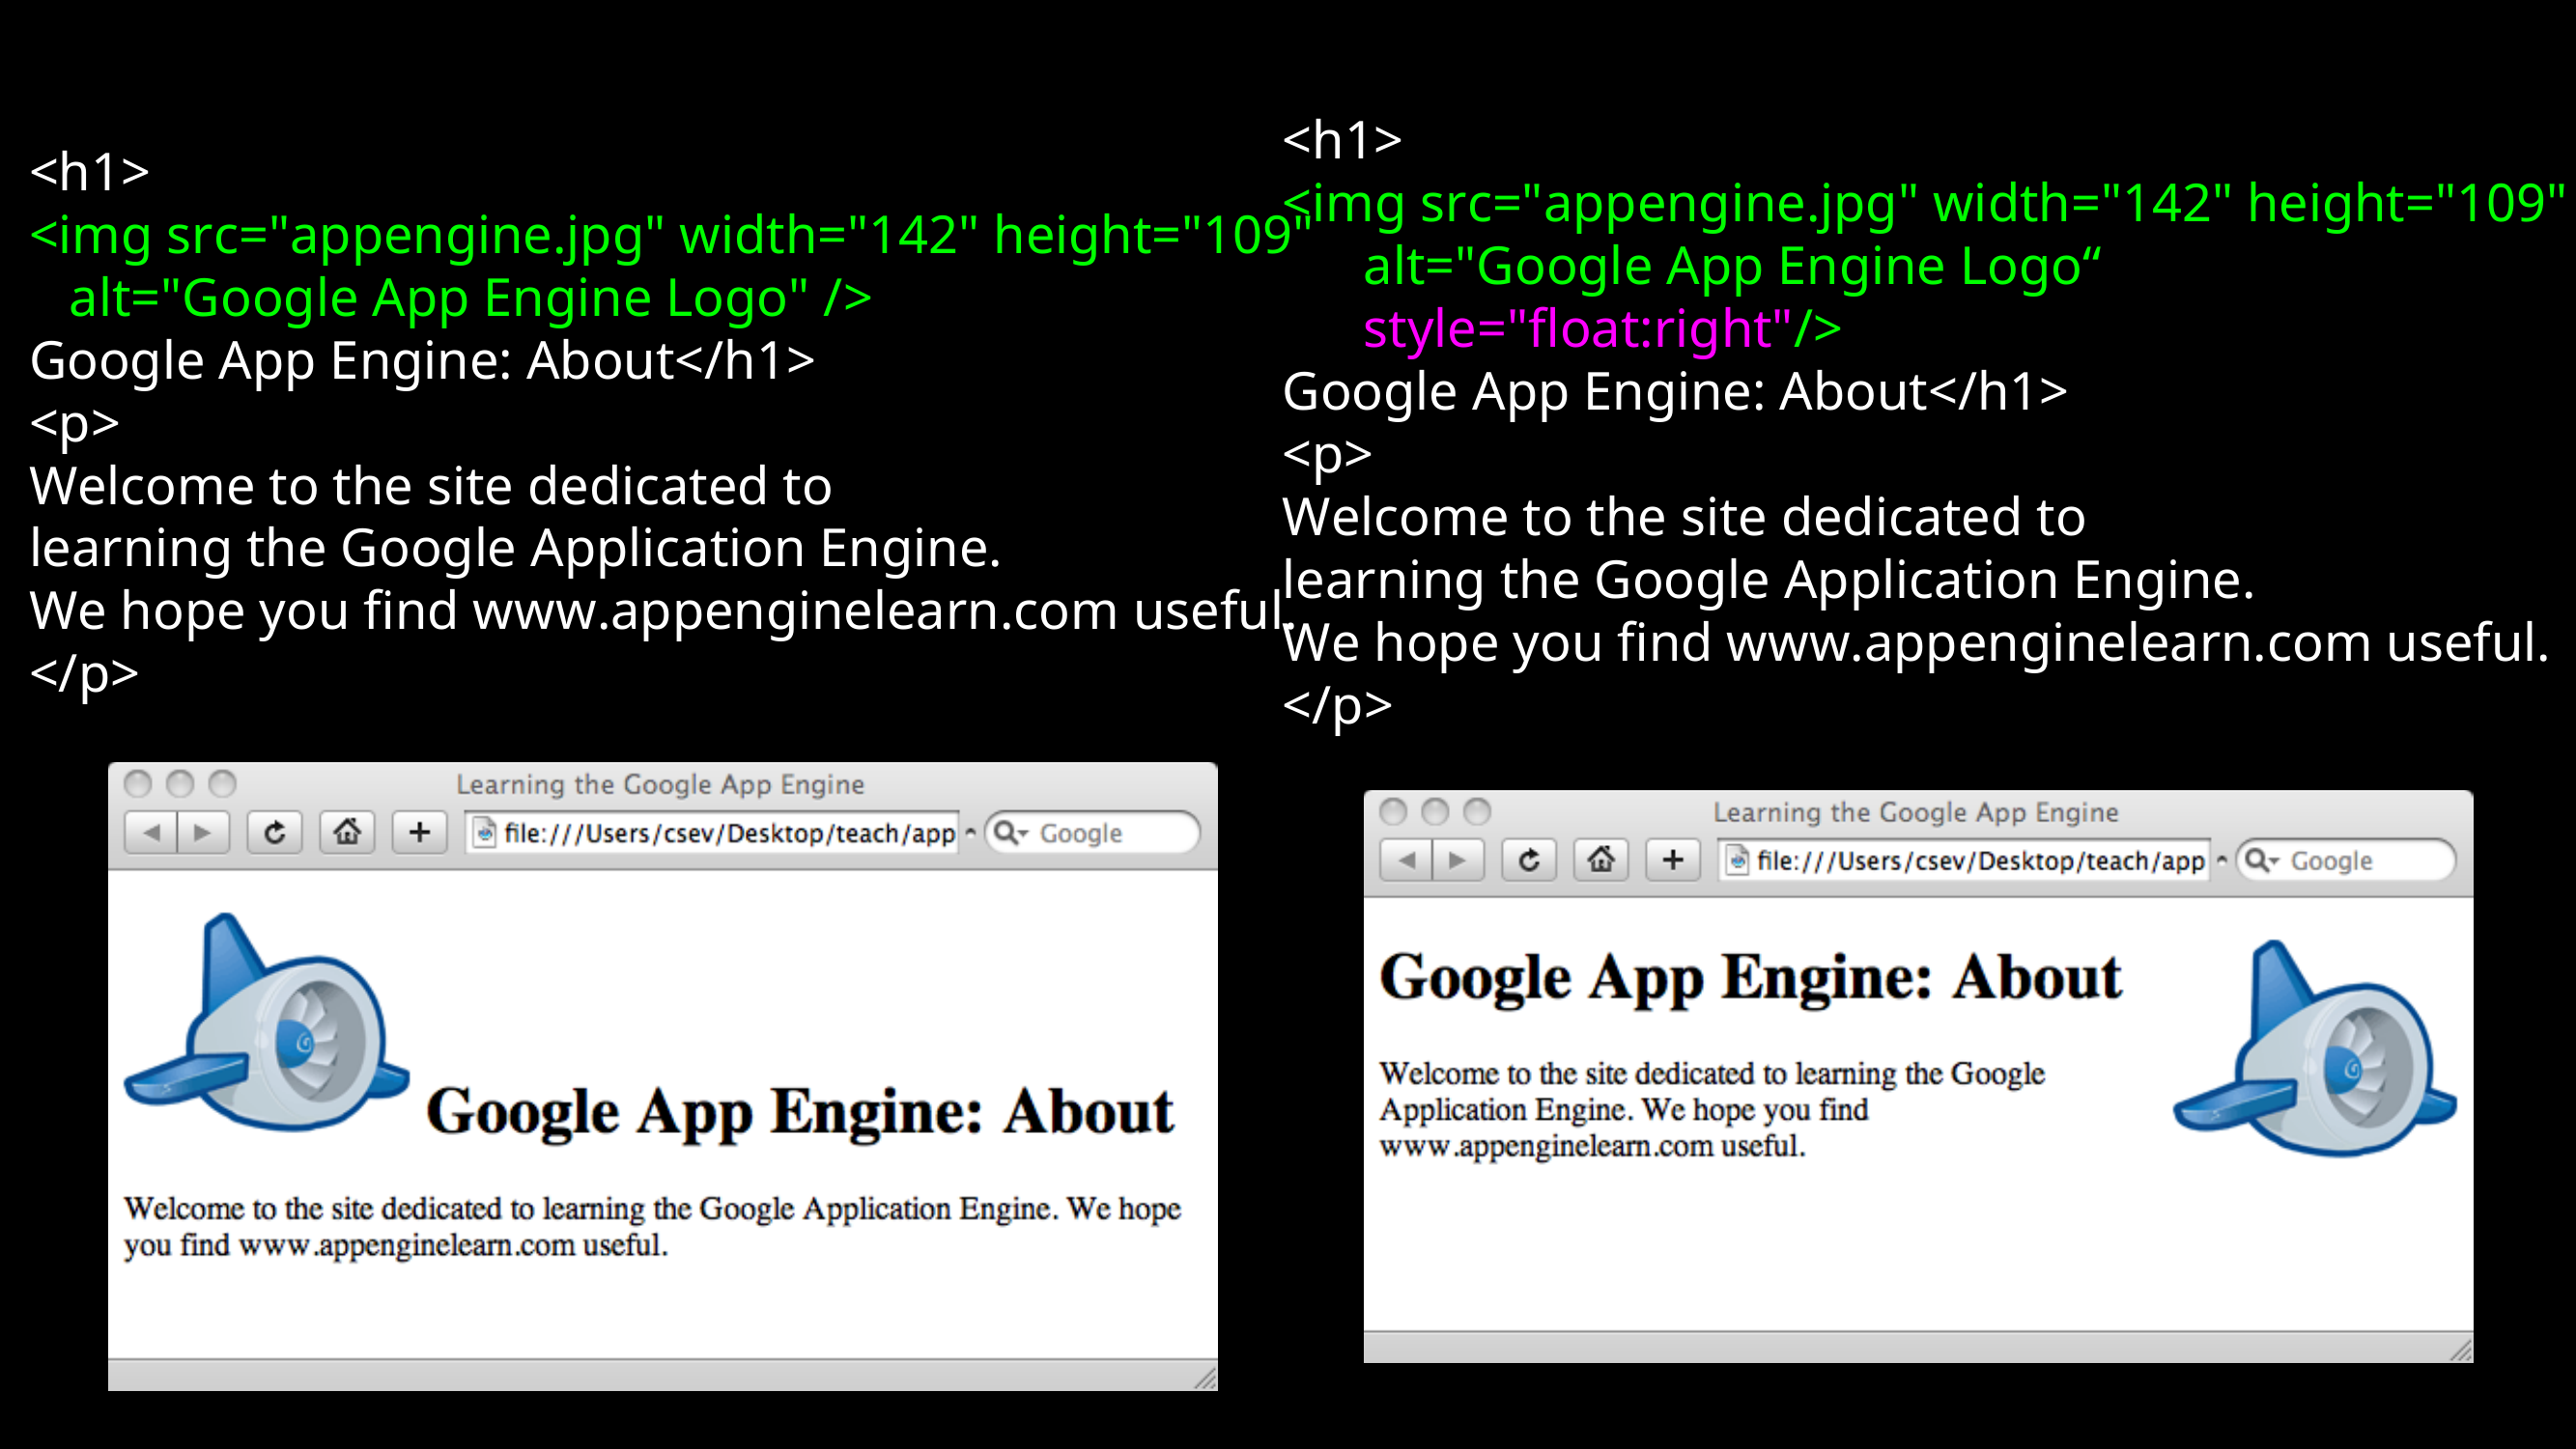

<h1>
<img src="appengine.jpg" width="142" height="109"
 alt="Google App Engine Logo“
 style="float:right"/>
Google App Engine: About</h1>
<p>
Welcome to the site dedicated to
learning the Google Application Engine.
We hope you find www.appenginelearn.com useful.
</p>
<h1>
<img src="appengine.jpg" width="142" height="109"
 alt="Google App Engine Logo" />
Google App Engine: About</h1>
<p>
Welcome to the site dedicated to
learning the Google Application Engine.
We hope you find www.appenginelearn.com useful.
</p>